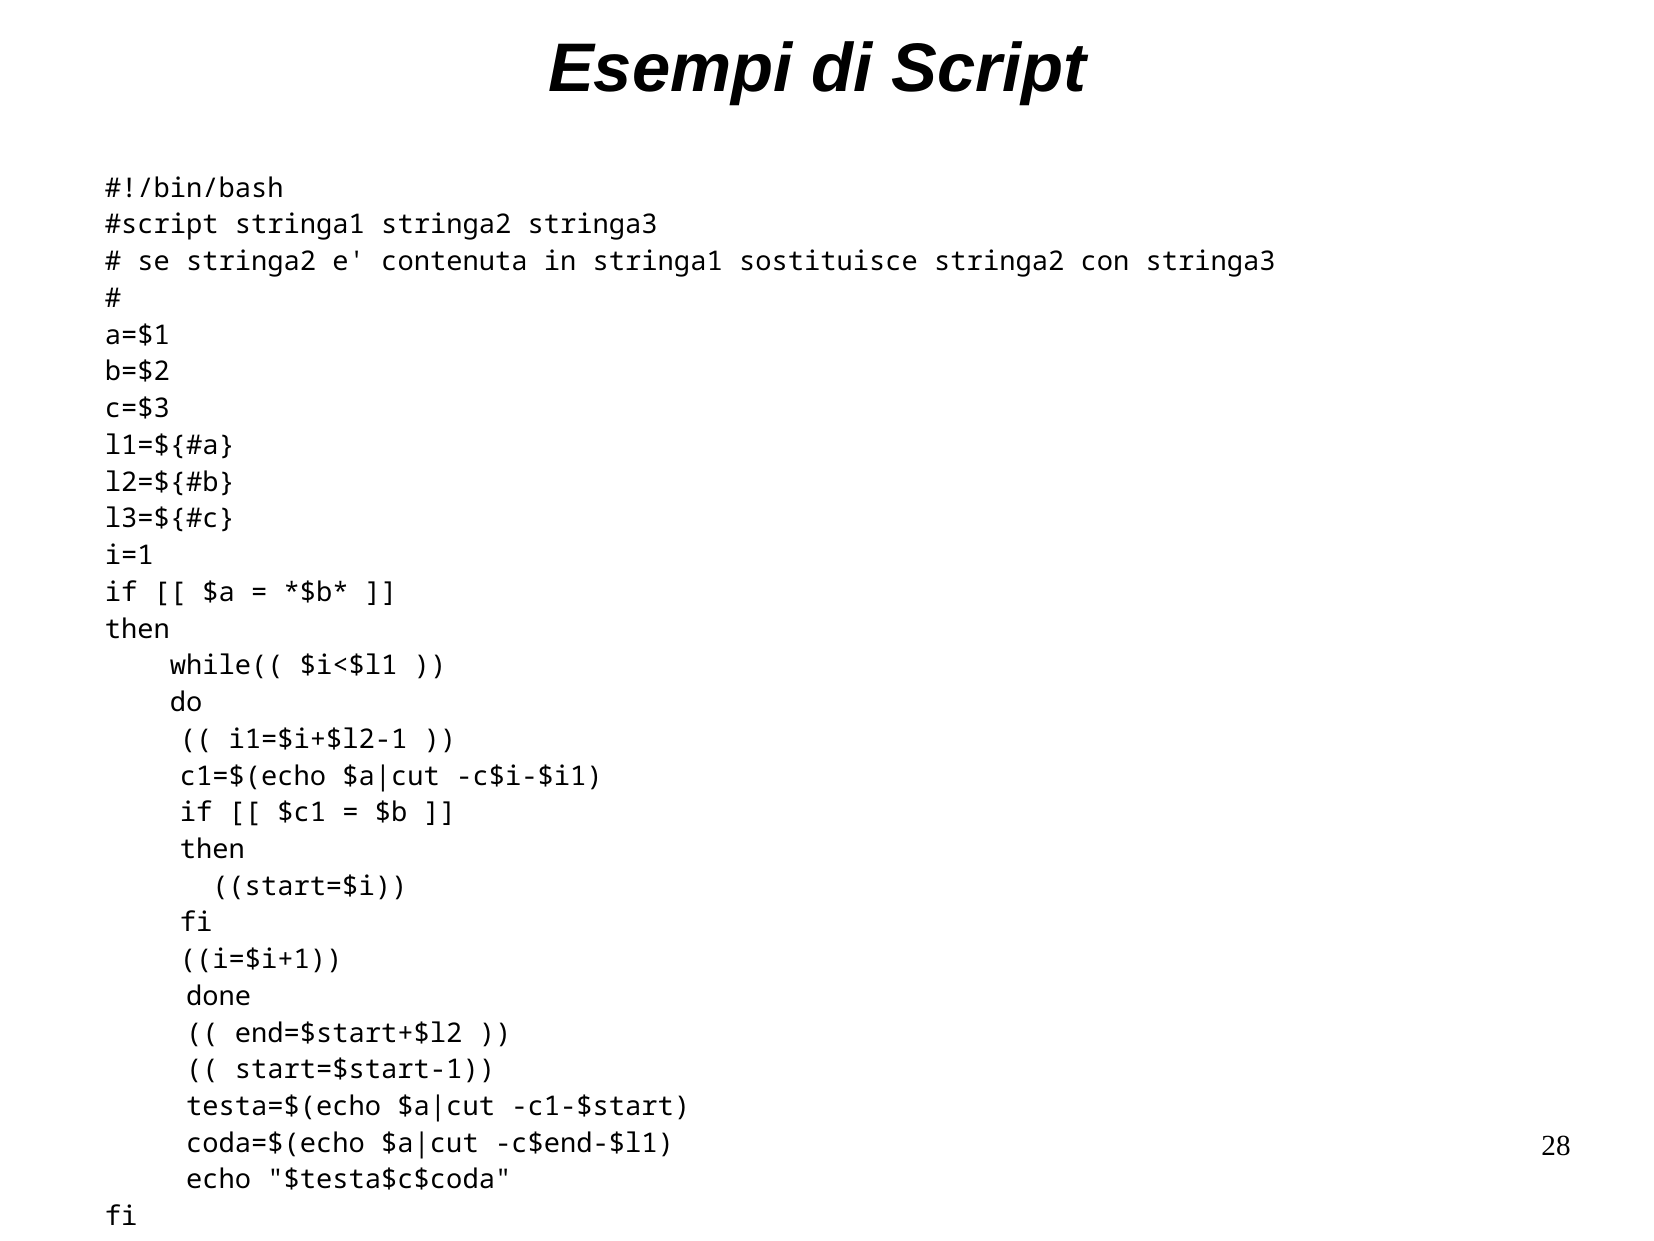

# Esempi di Script
#!/bin/bash
#script stringa1 stringa2 stringa3
# se stringa2 e' contenuta in stringa1 sostituisce stringa2 con stringa3
#
a=$1
b=$2
c=$3
l1=${#a}
l2=${#b}
l3=${#c}
i=1
if [[ $a = *$b* ]]
then
 while(( $i<$l1 ))
 do
	(( i1=$i+$l2-1 ))
	c1=$(echo $a|cut -c$i-$i1)
	if [[ $c1 = $b ]]
	then
	 ((start=$i))
	fi
	((i=$i+1))
 done
 (( end=$start+$l2 ))
 (( start=$start-1))
 testa=$(echo $a|cut -c1-$start)
 coda=$(echo $a|cut -c$end-$l1)
 echo "$testa$c$coda"
fi
28